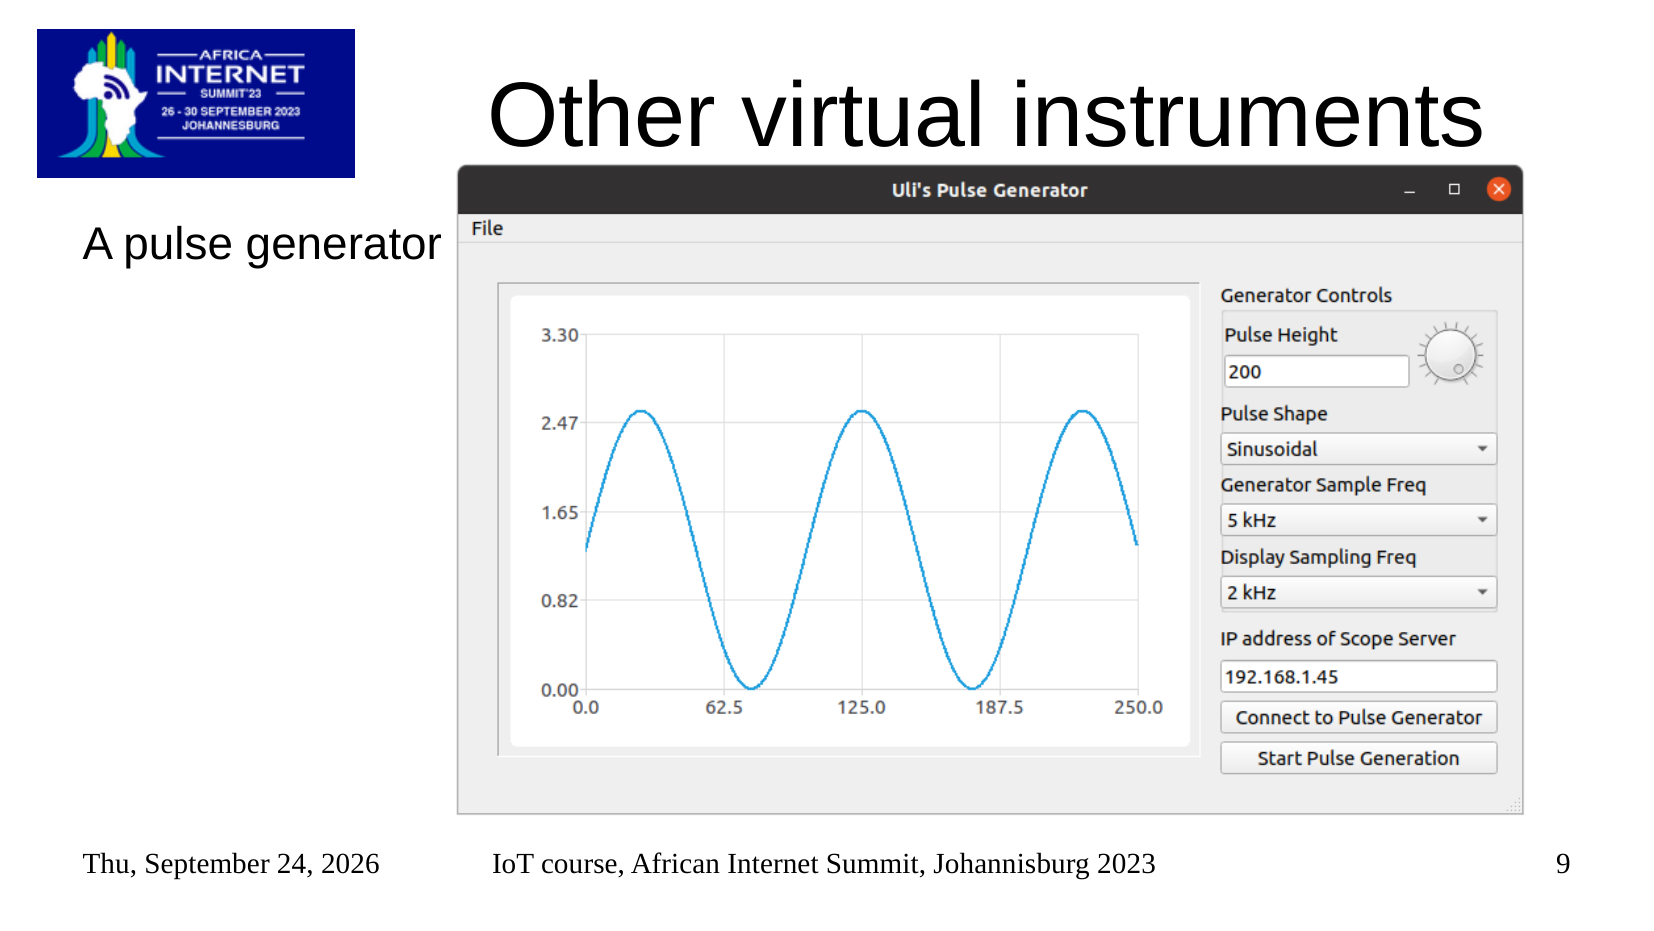

# Other virtual instruments
A pulse generator
IoT course, African Internet Summit, Johannisburg 2023
9